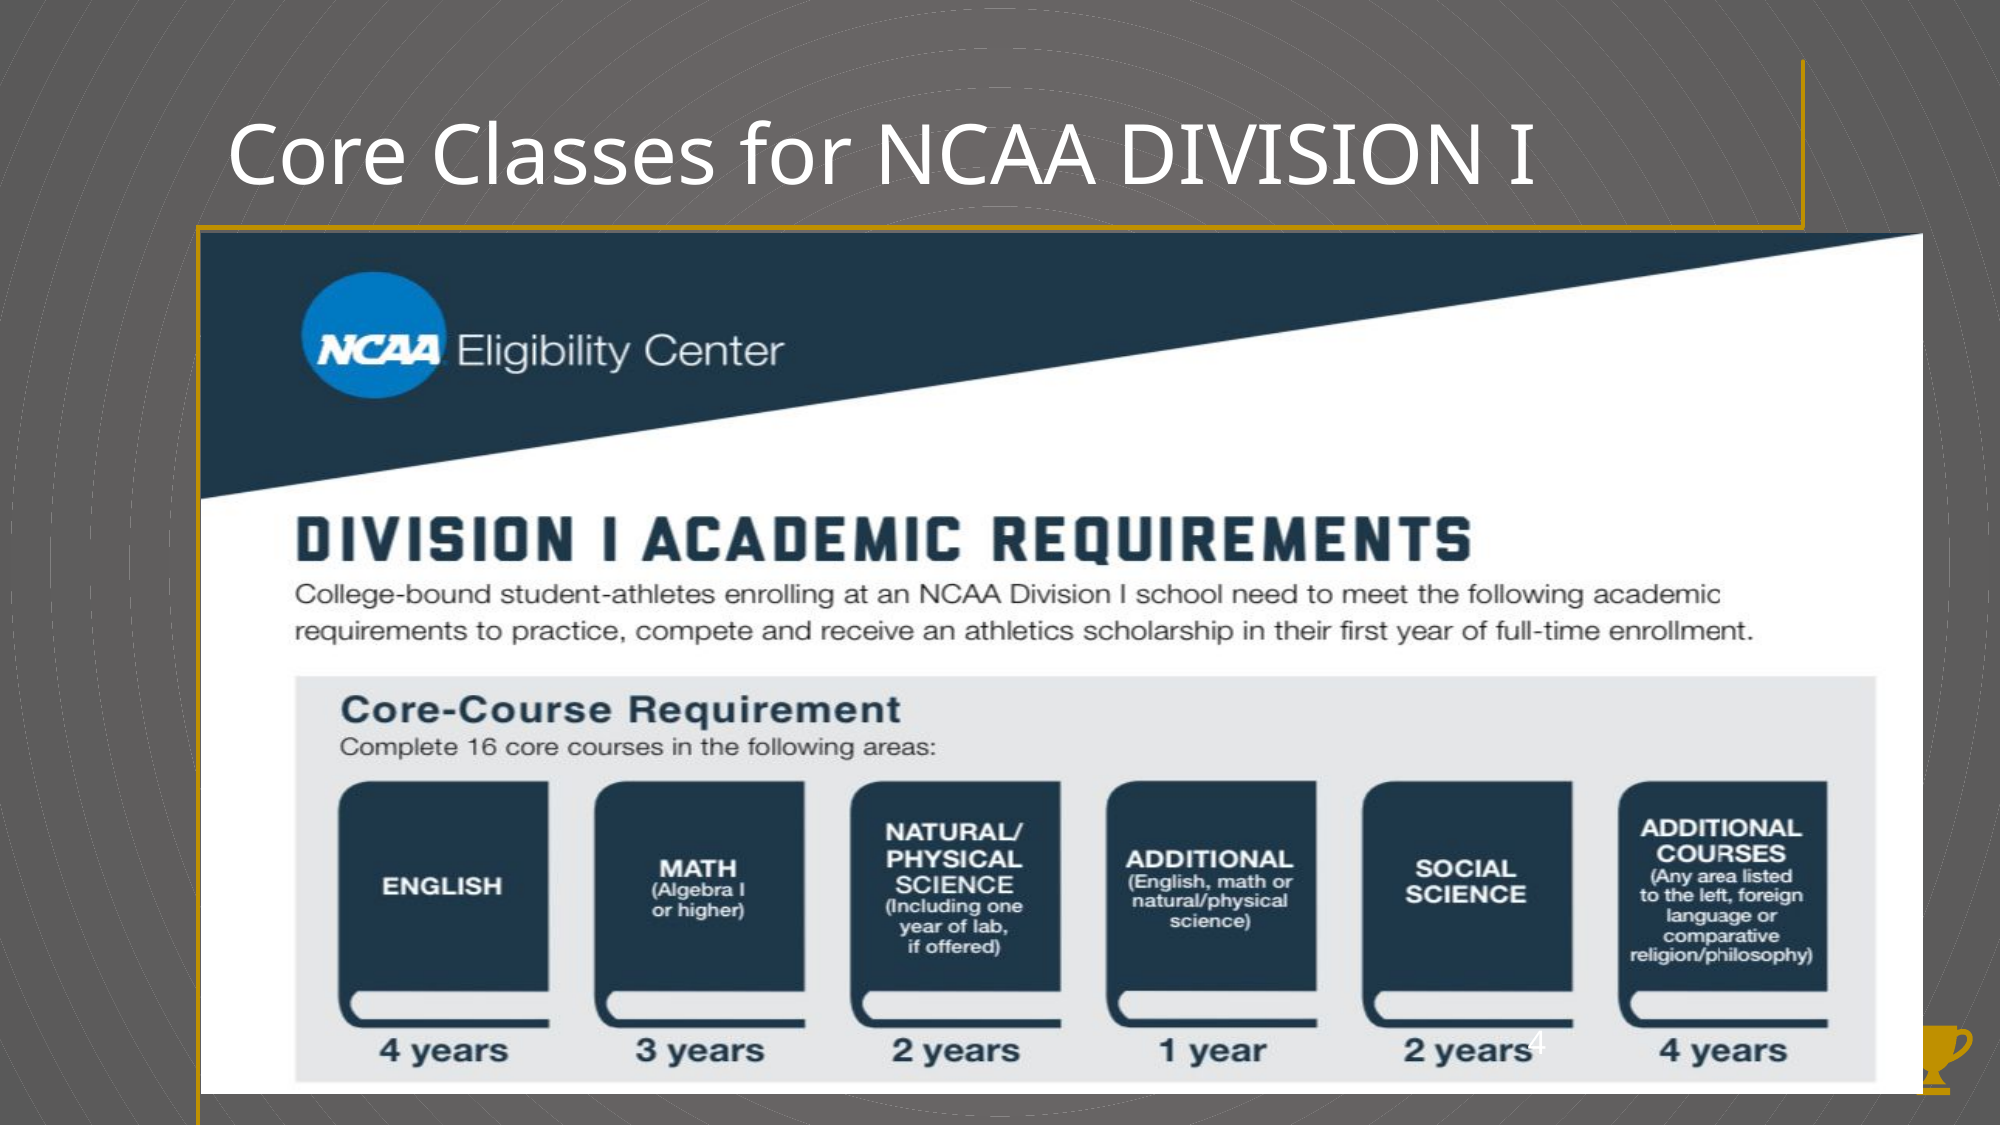

# Core Classes for NCAA DIVISION I